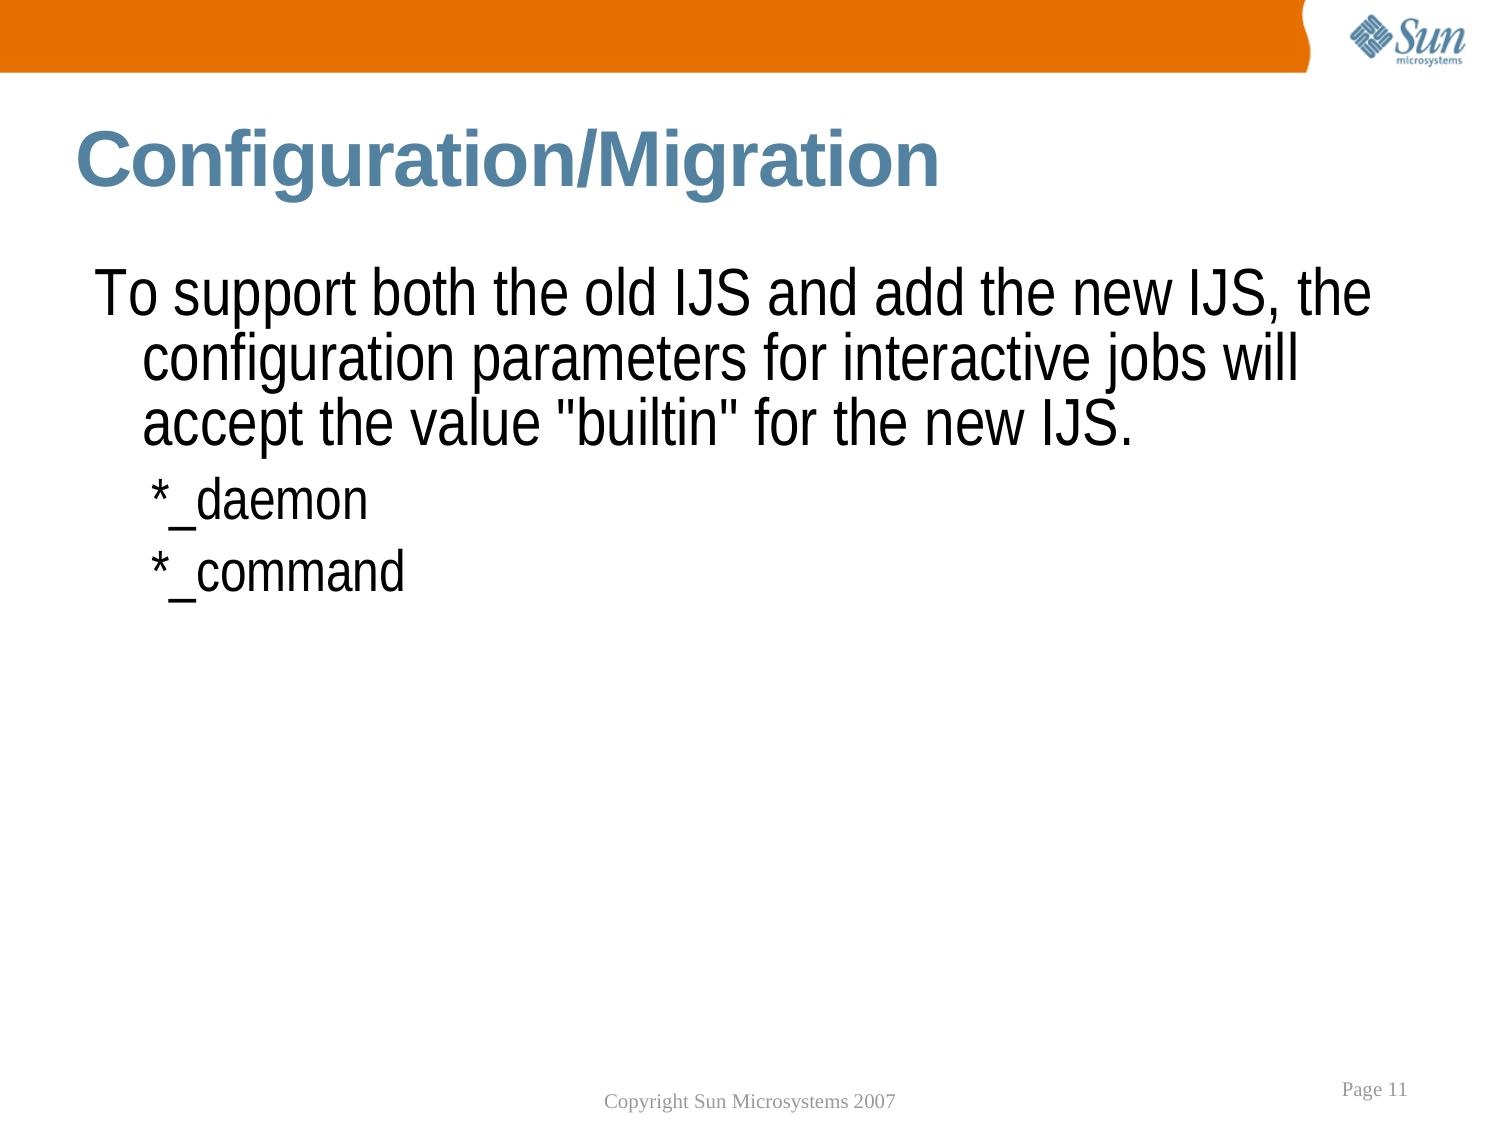

# Configuration/Migration
To support both the old IJS and add the new IJS, the configuration parameters for interactive jobs will accept the value "builtin" for the new IJS.
*_daemon
*_command